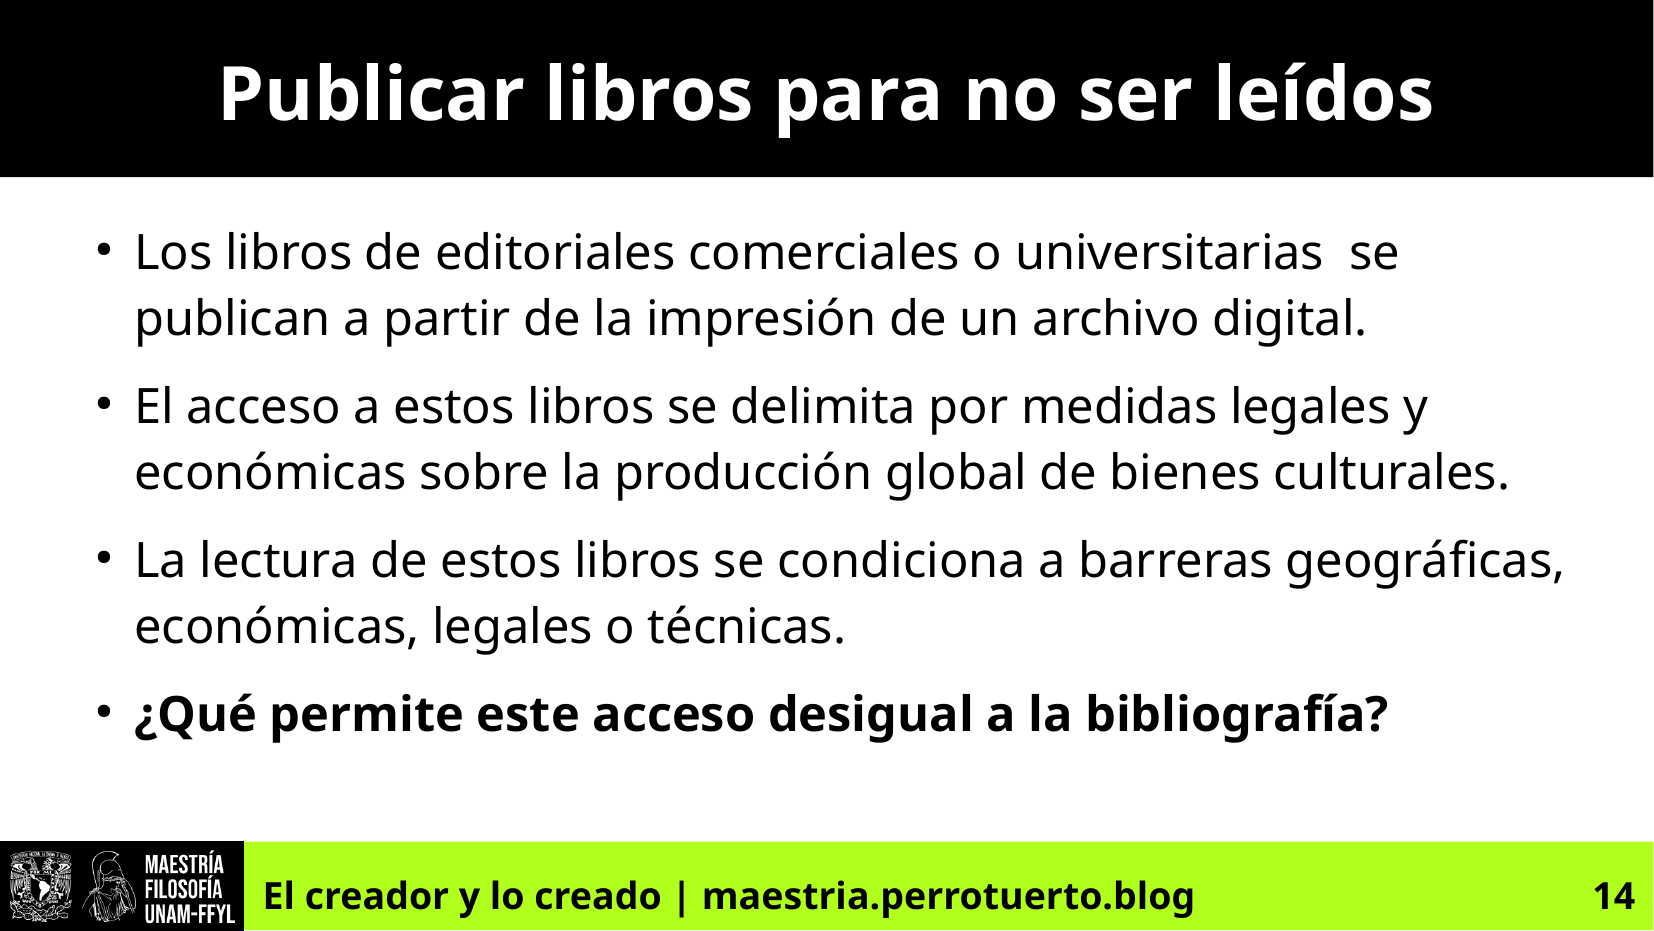

# Publicar libros para no ser leídos
Los libros de editoriales comerciales o universitarias se publican a partir de la impresión de un archivo digital.
El acceso a estos libros se delimita por medidas legales y económicas sobre la producción global de bienes culturales.
La lectura de estos libros se condiciona a barreras geográficas, económicas, legales o técnicas.
¿Qué permite este acceso desigual a la bibliografía?